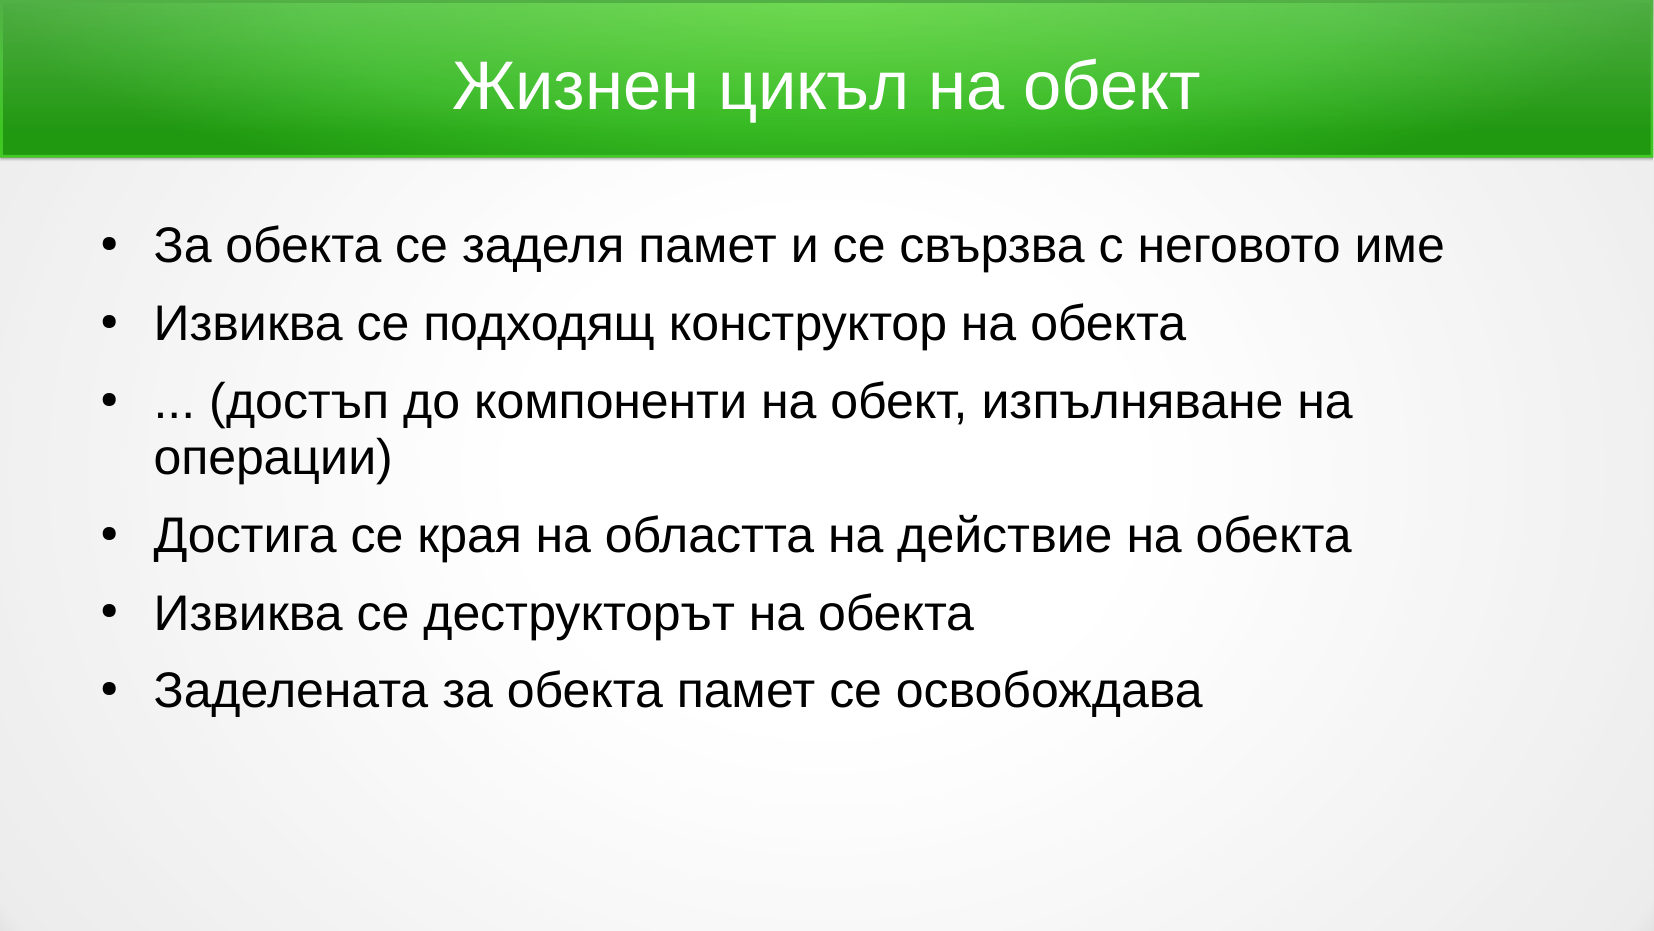

# Жизнен цикъл на обект
За обекта се заделя памет и се свързва с неговото име
Извиква се подходящ конструктор на обекта
... (достъп до компоненти на обект, изпълняване на операции)
Достига се края на областта на действие на обекта
Извиква се деструкторът на обекта
Заделената за обекта памет се освобождава